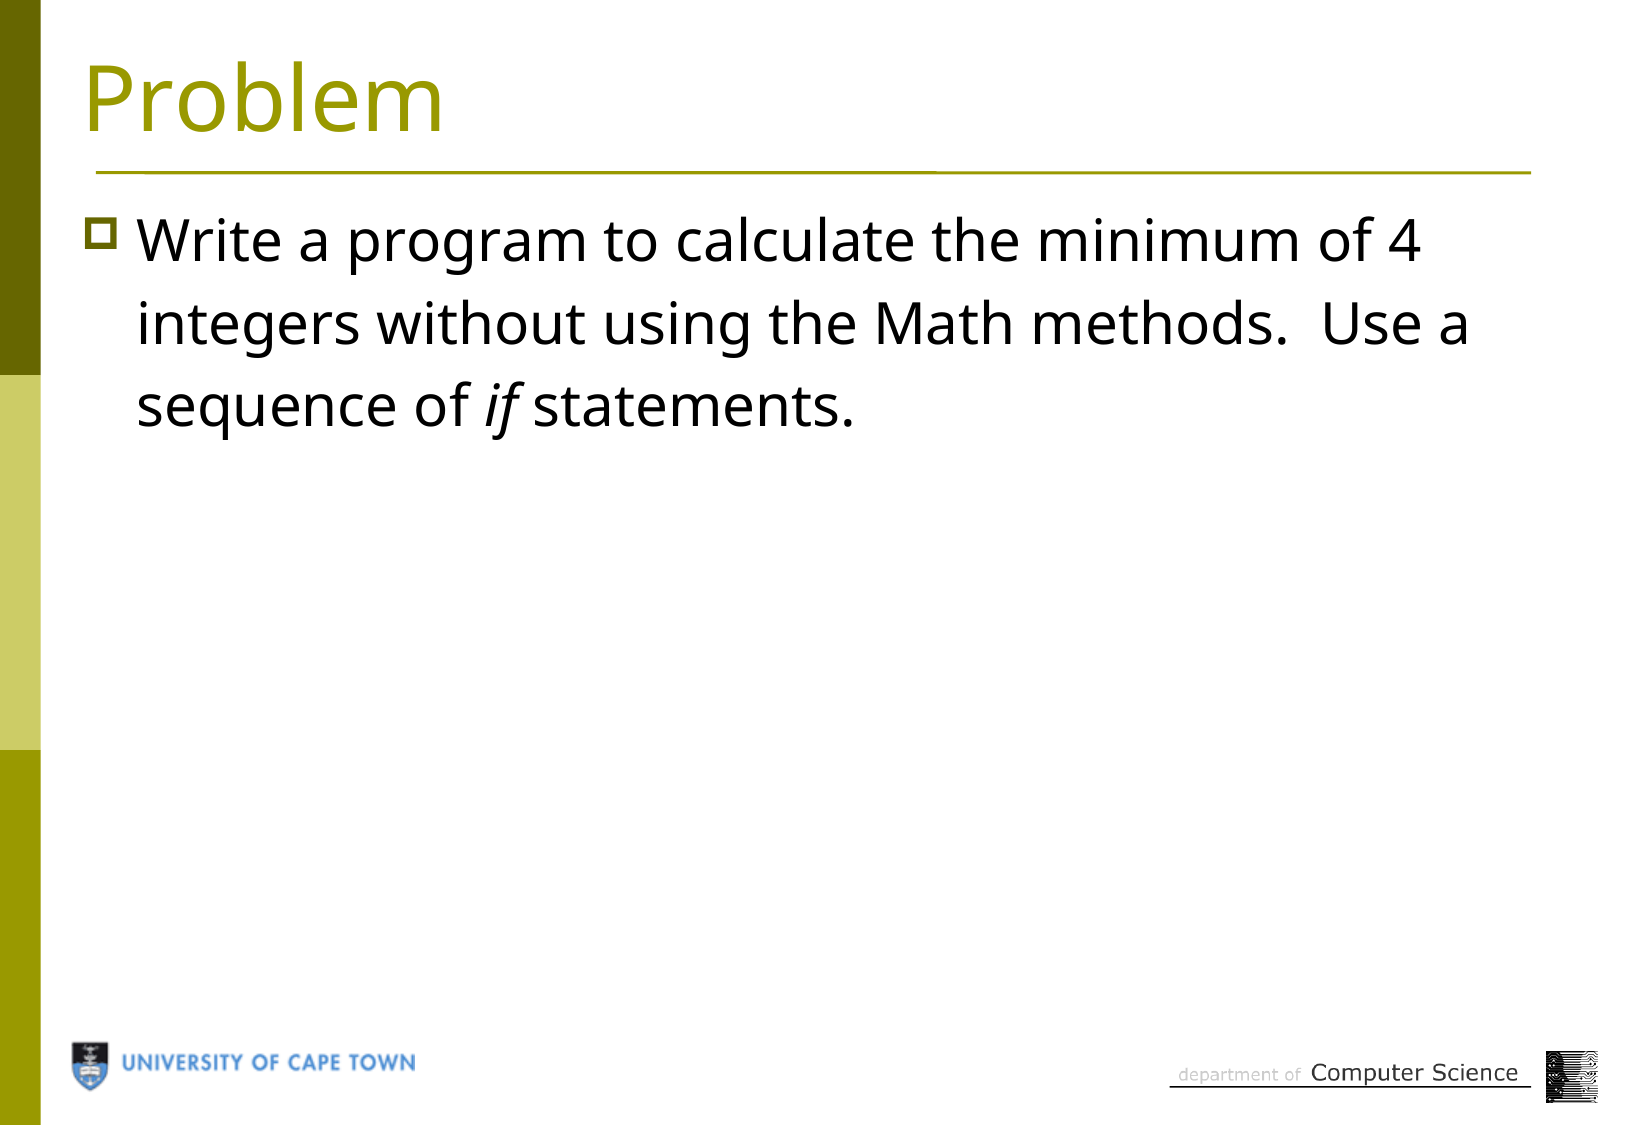

# Problem
Write a program to calculate the minimum of 4 integers without using the Math methods. Use a sequence of if statements.